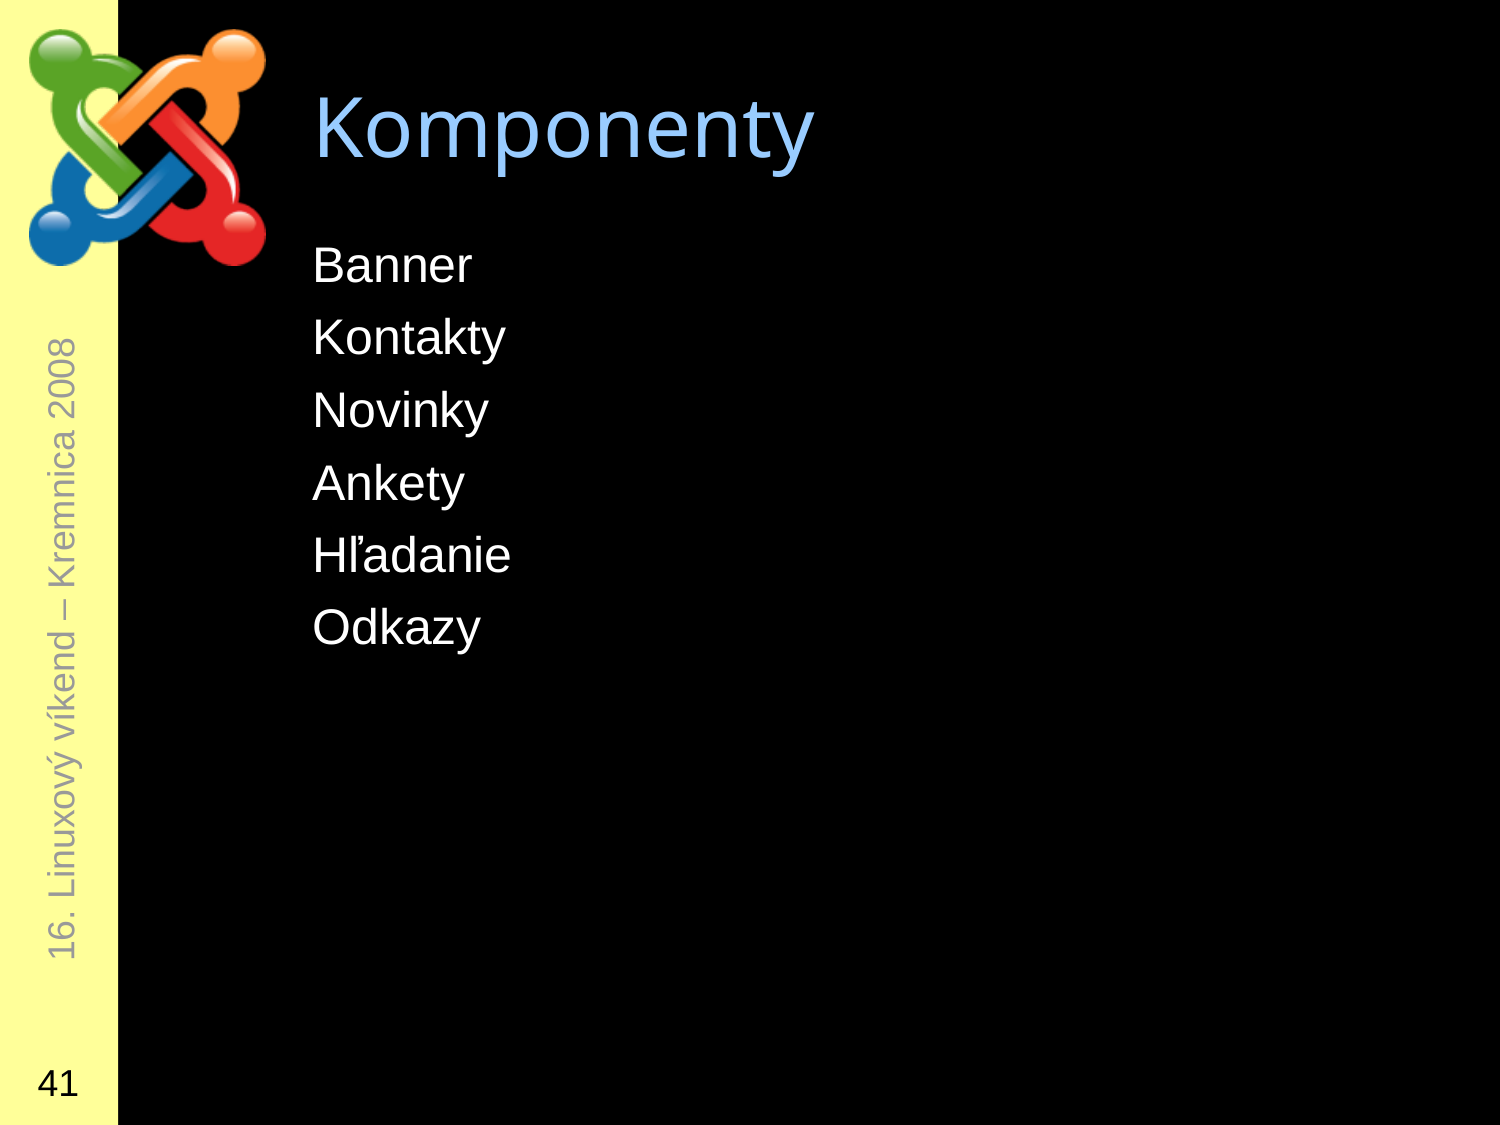

# Komponenty
Banner
Kontakty
Novinky
Ankety
Hľadanie
Odkazy